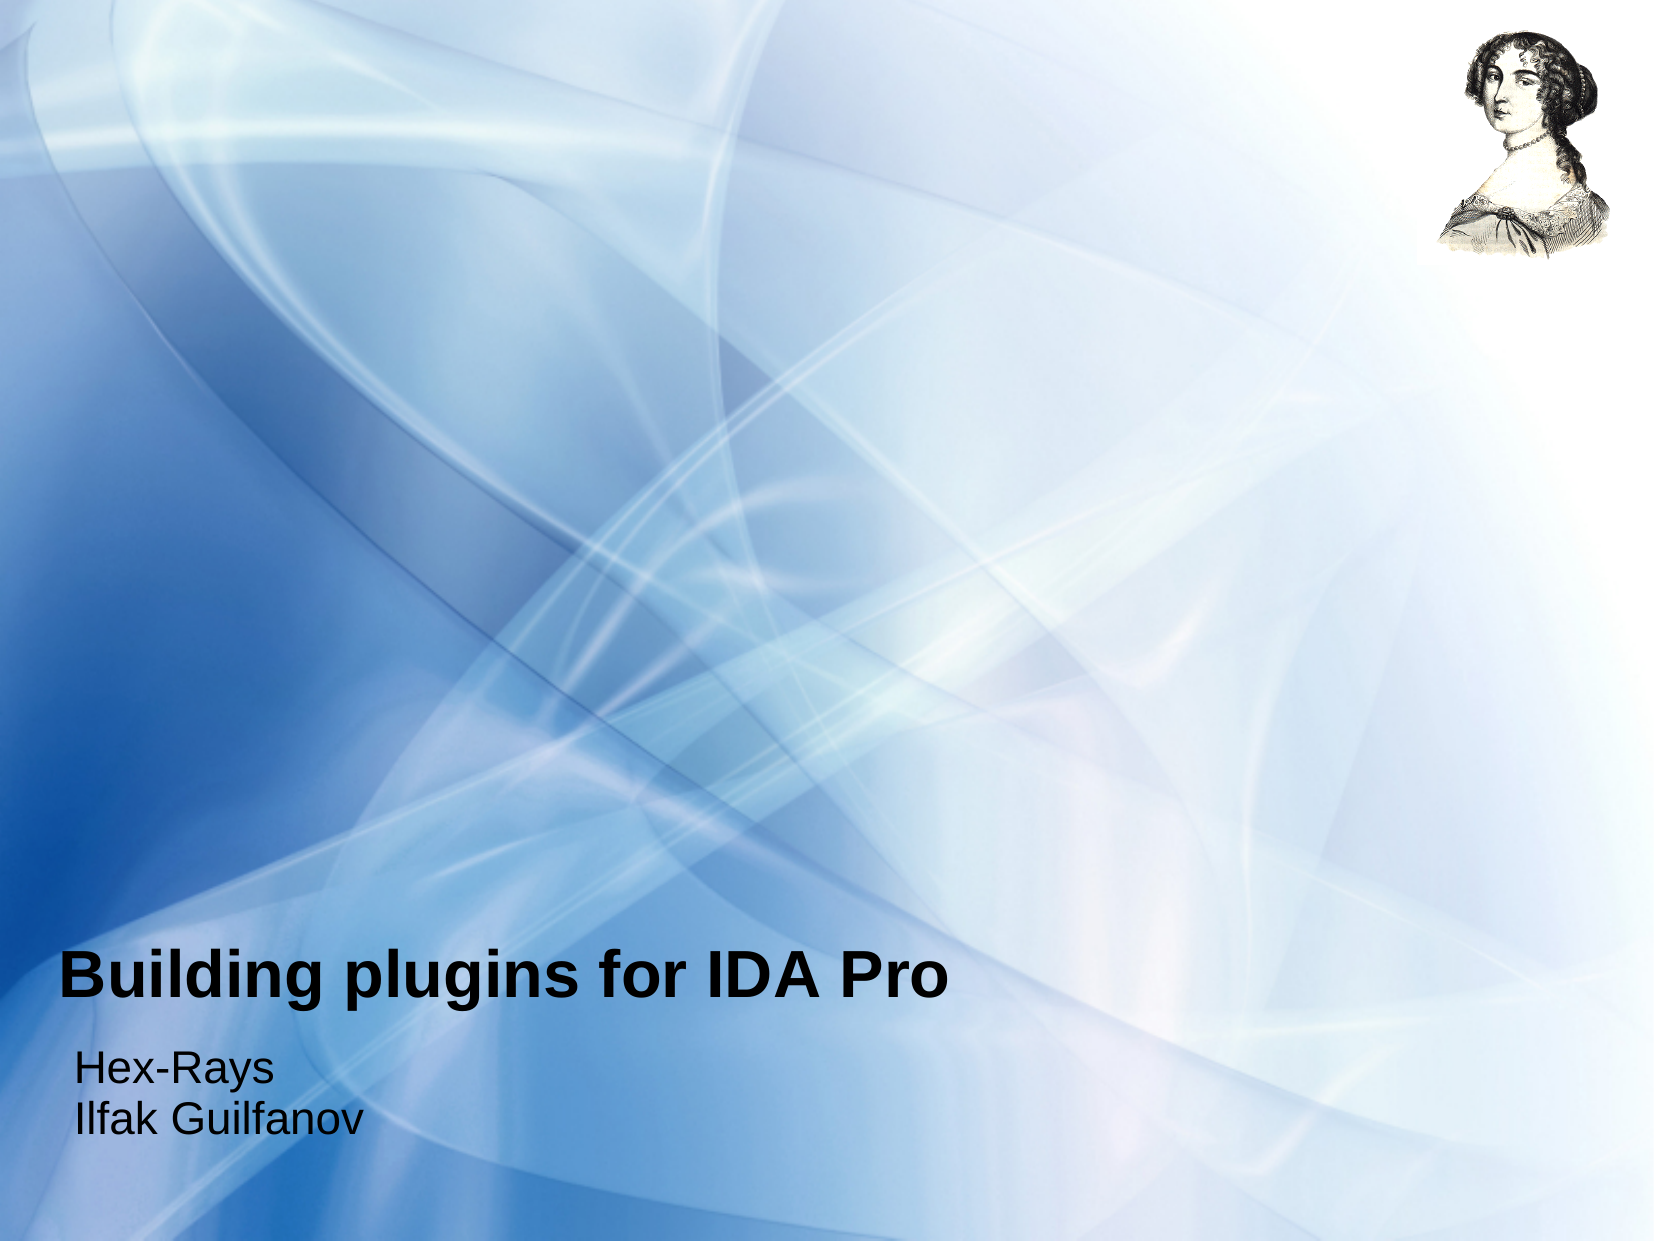

# Building plugins for IDA Pro
Hex-Rays
Ilfak Guilfanov